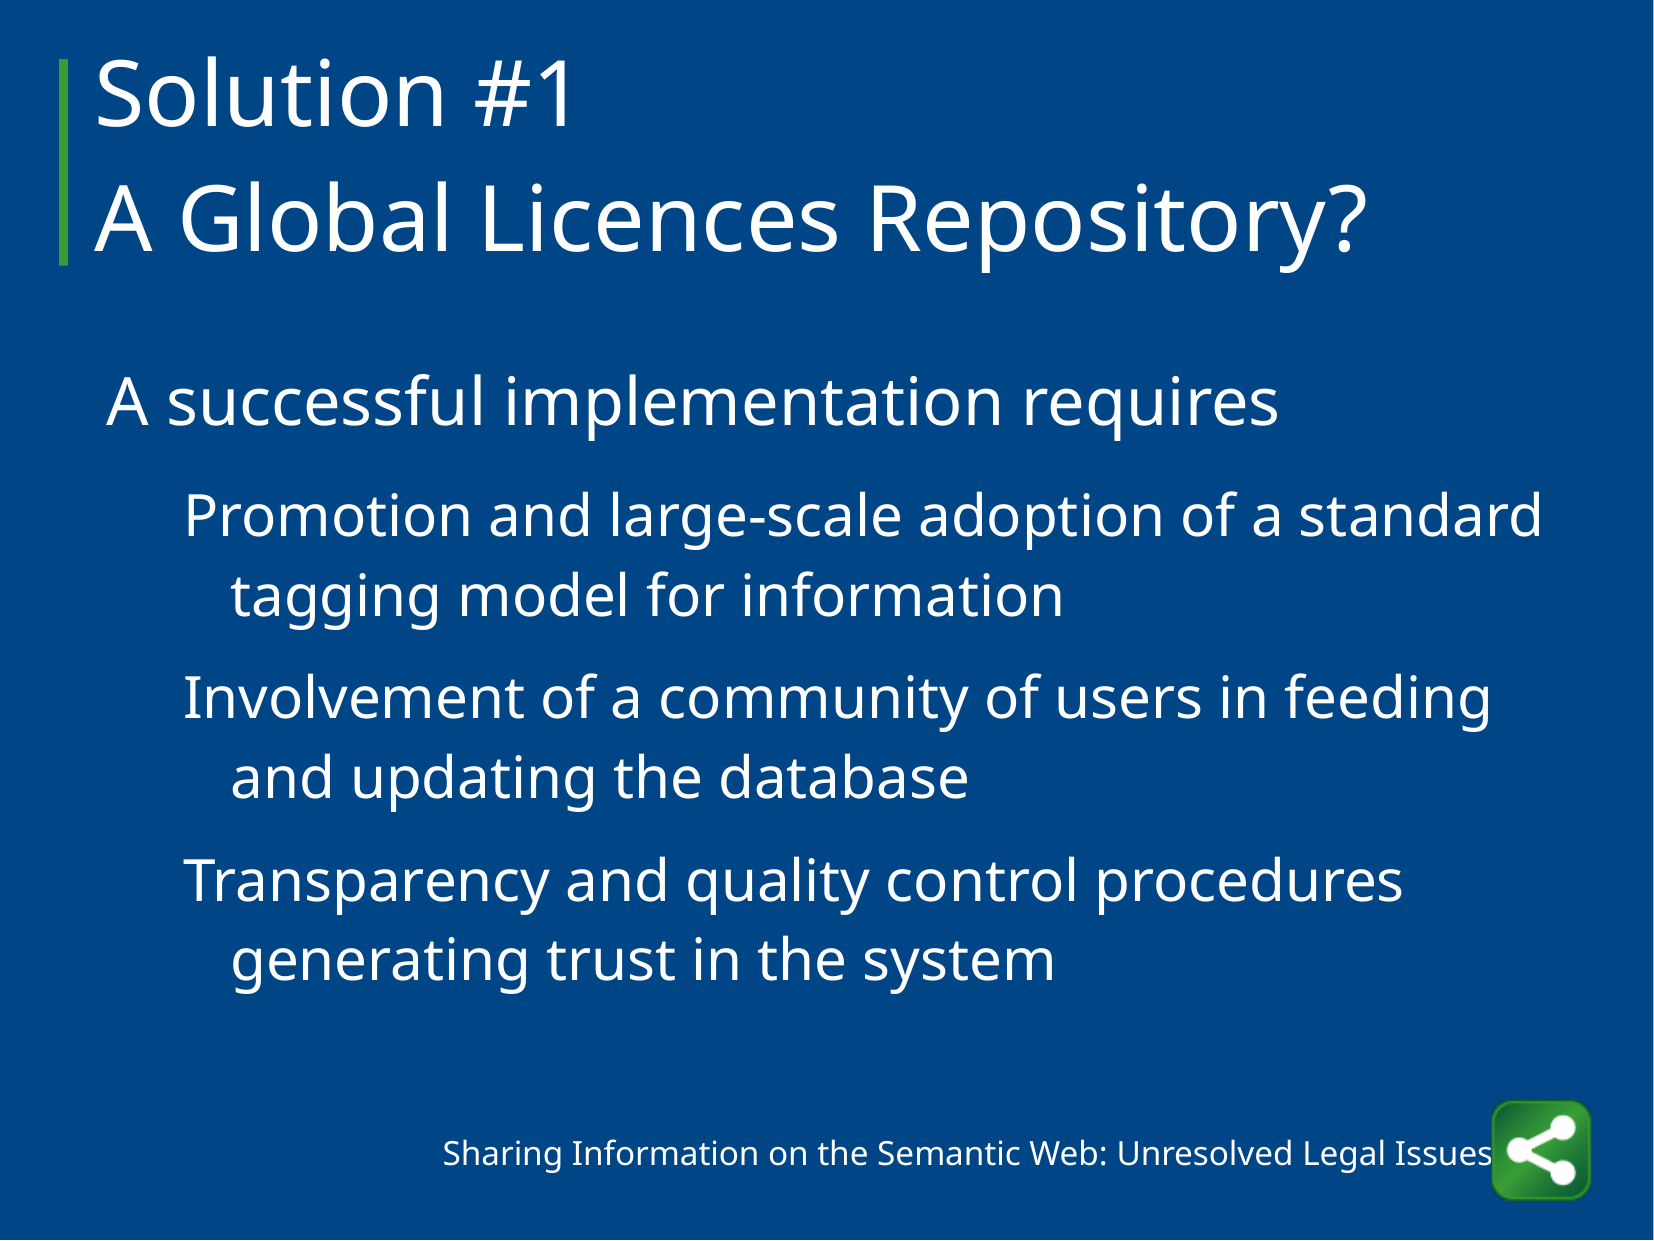

# Solution #1 A Global Licences Repository?
A successful implementation requires
Promotion and large-scale adoption of a standard tagging model for information
Involvement of a community of users in feeding and updating the database
Transparency and quality control procedures generating trust in the system